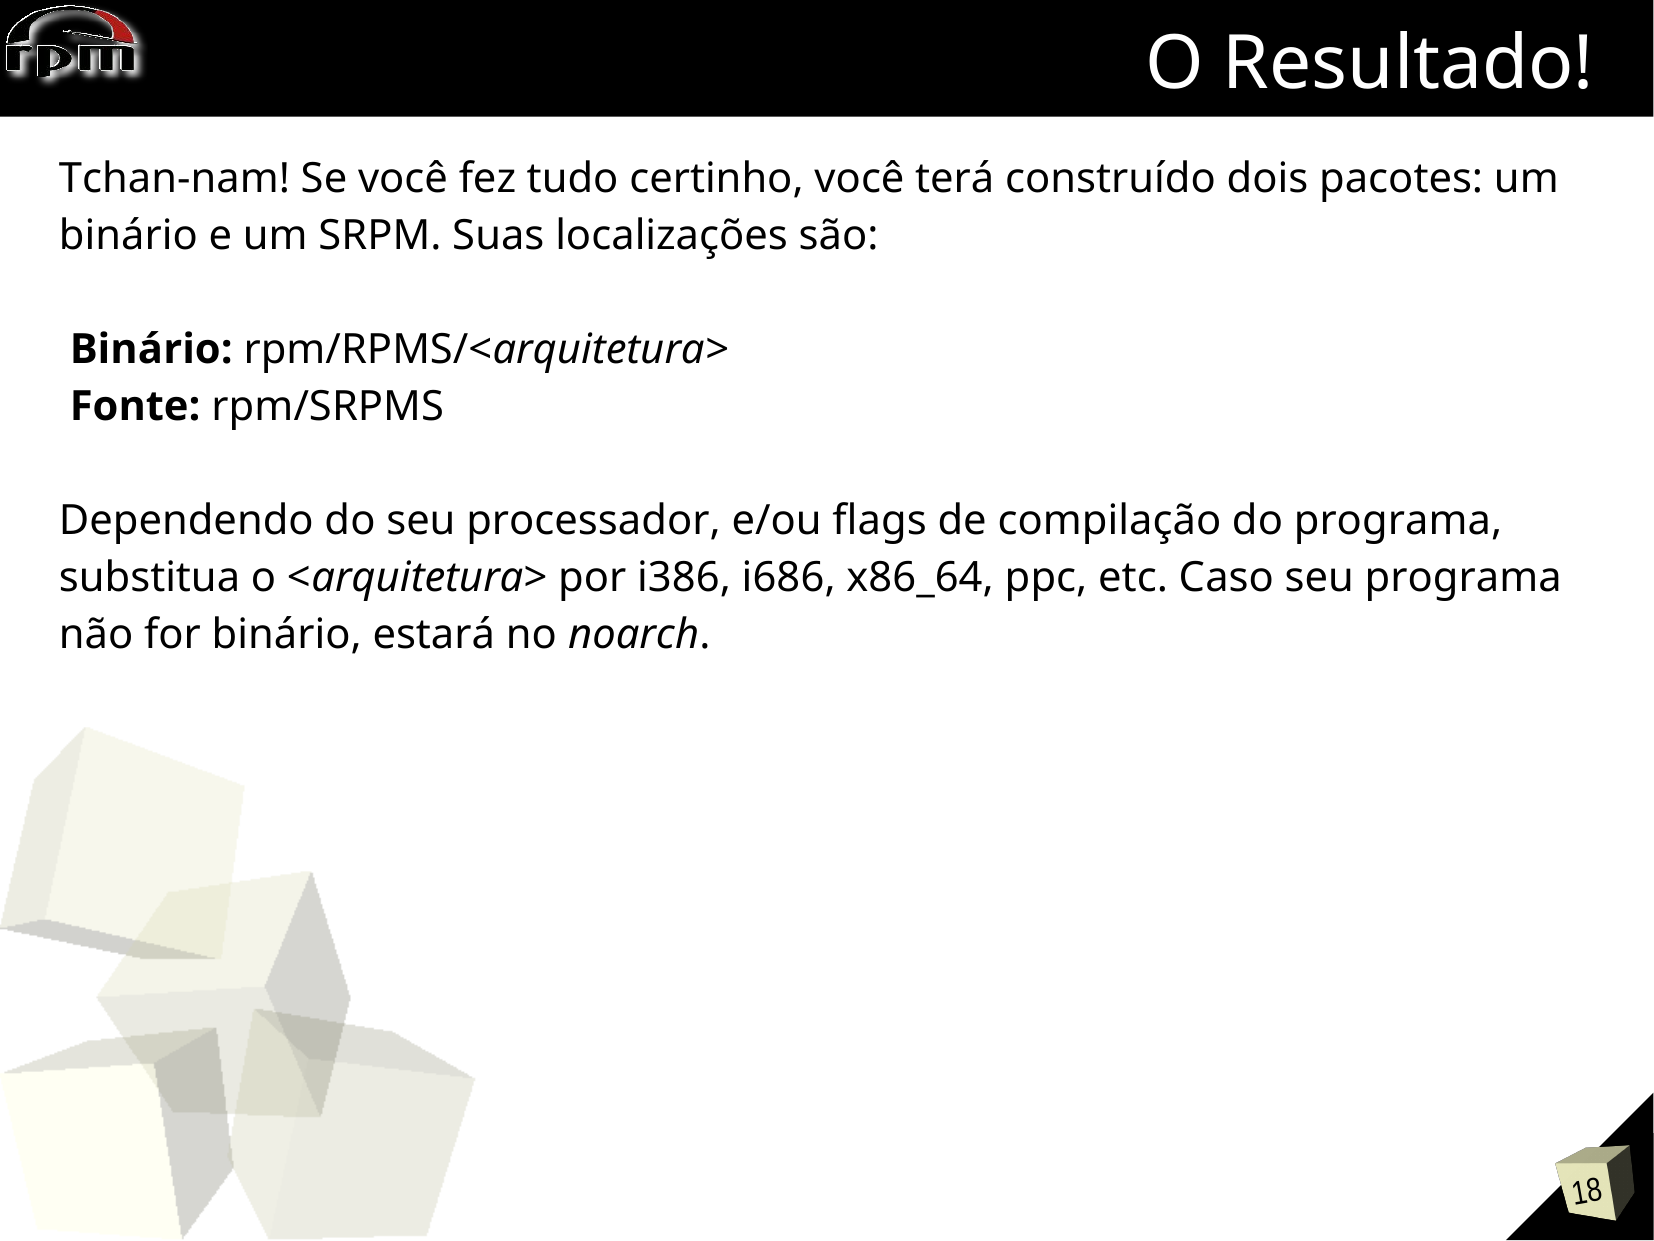

# O Resultado!
Tchan-nam! Se você fez tudo certinho, você terá construído dois pacotes: um binário e um SRPM. Suas localizações são:
 Binário: rpm/RPMS/<arquitetura>
 Fonte: rpm/SRPMS
Dependendo do seu processador, e/ou flags de compilação do programa, substitua o <arquitetura> por i386, i686, x86_64, ppc, etc. Caso seu programa não for binário, estará no noarch.